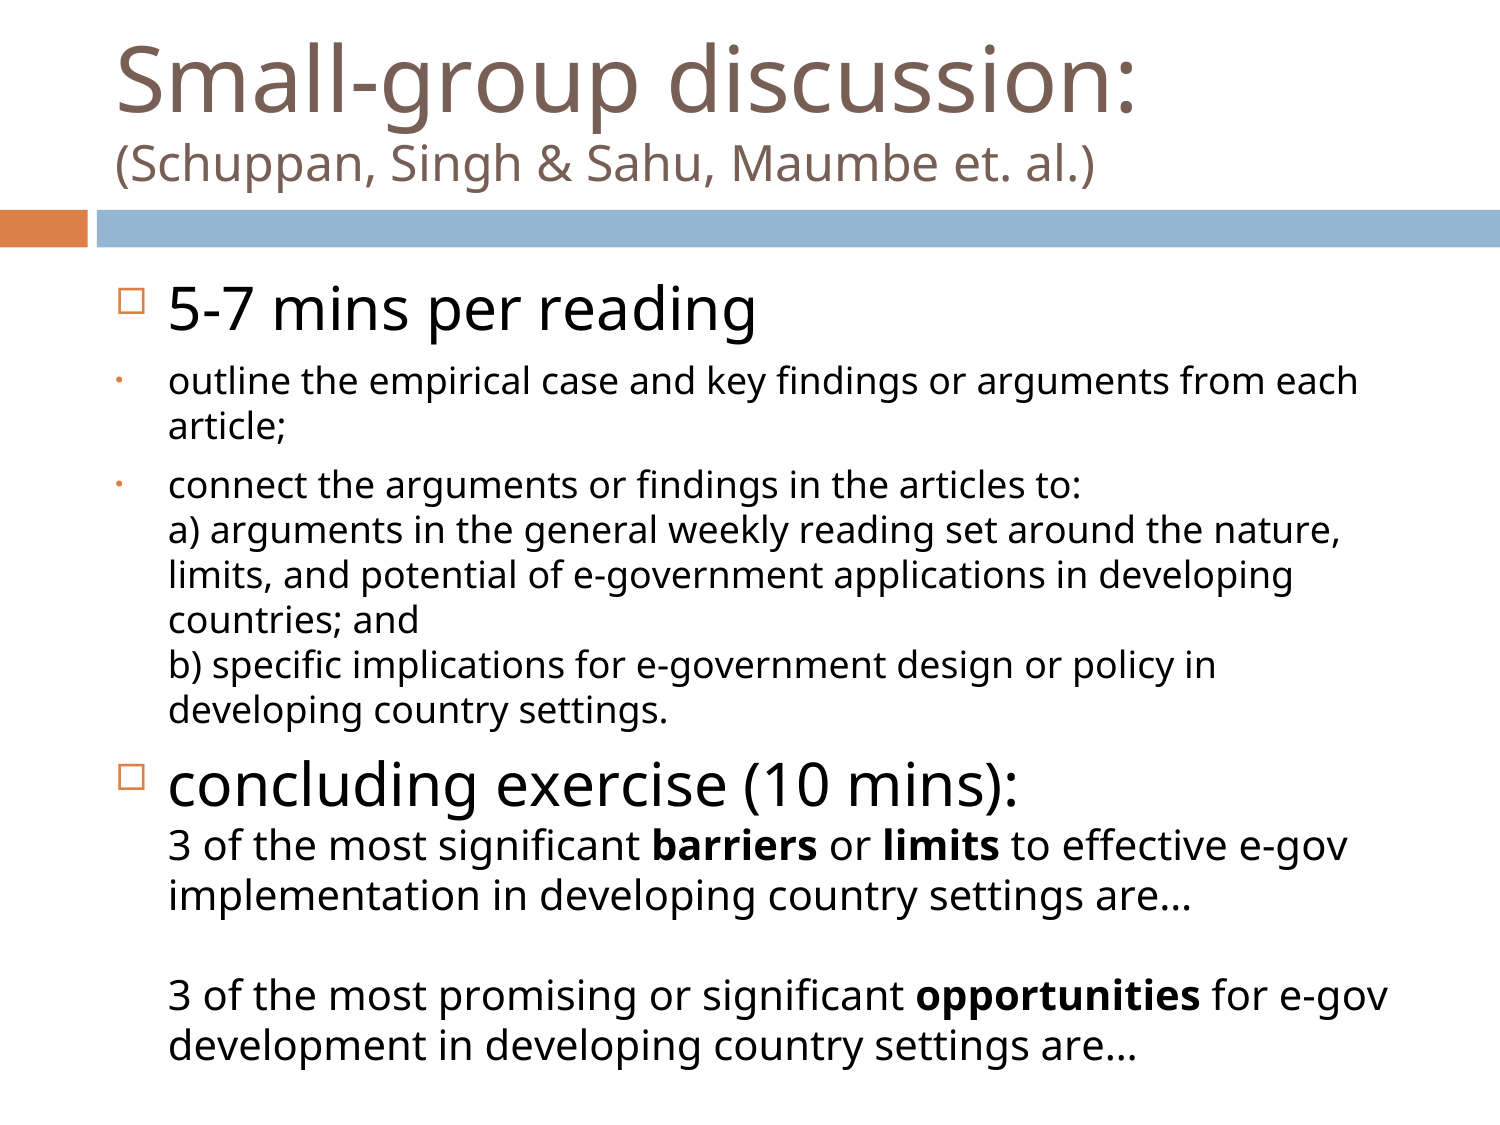

# Small-group discussion: (Schuppan, Singh & Sahu, Maumbe et. al.)
5-7 mins per reading
outline the empirical case and key findings or arguments from each article;
connect the arguments or findings in the articles to:
a) arguments in the general weekly reading set around the nature, limits, and potential of e-government applications in developing countries; and
b) specific implications for e-government design or policy in developing country settings.
concluding exercise (10 mins):
3 of the most significant barriers or limits to effective e-gov implementation in developing country settings are…
3 of the most promising or significant opportunities for e-gov development in developing country settings are…